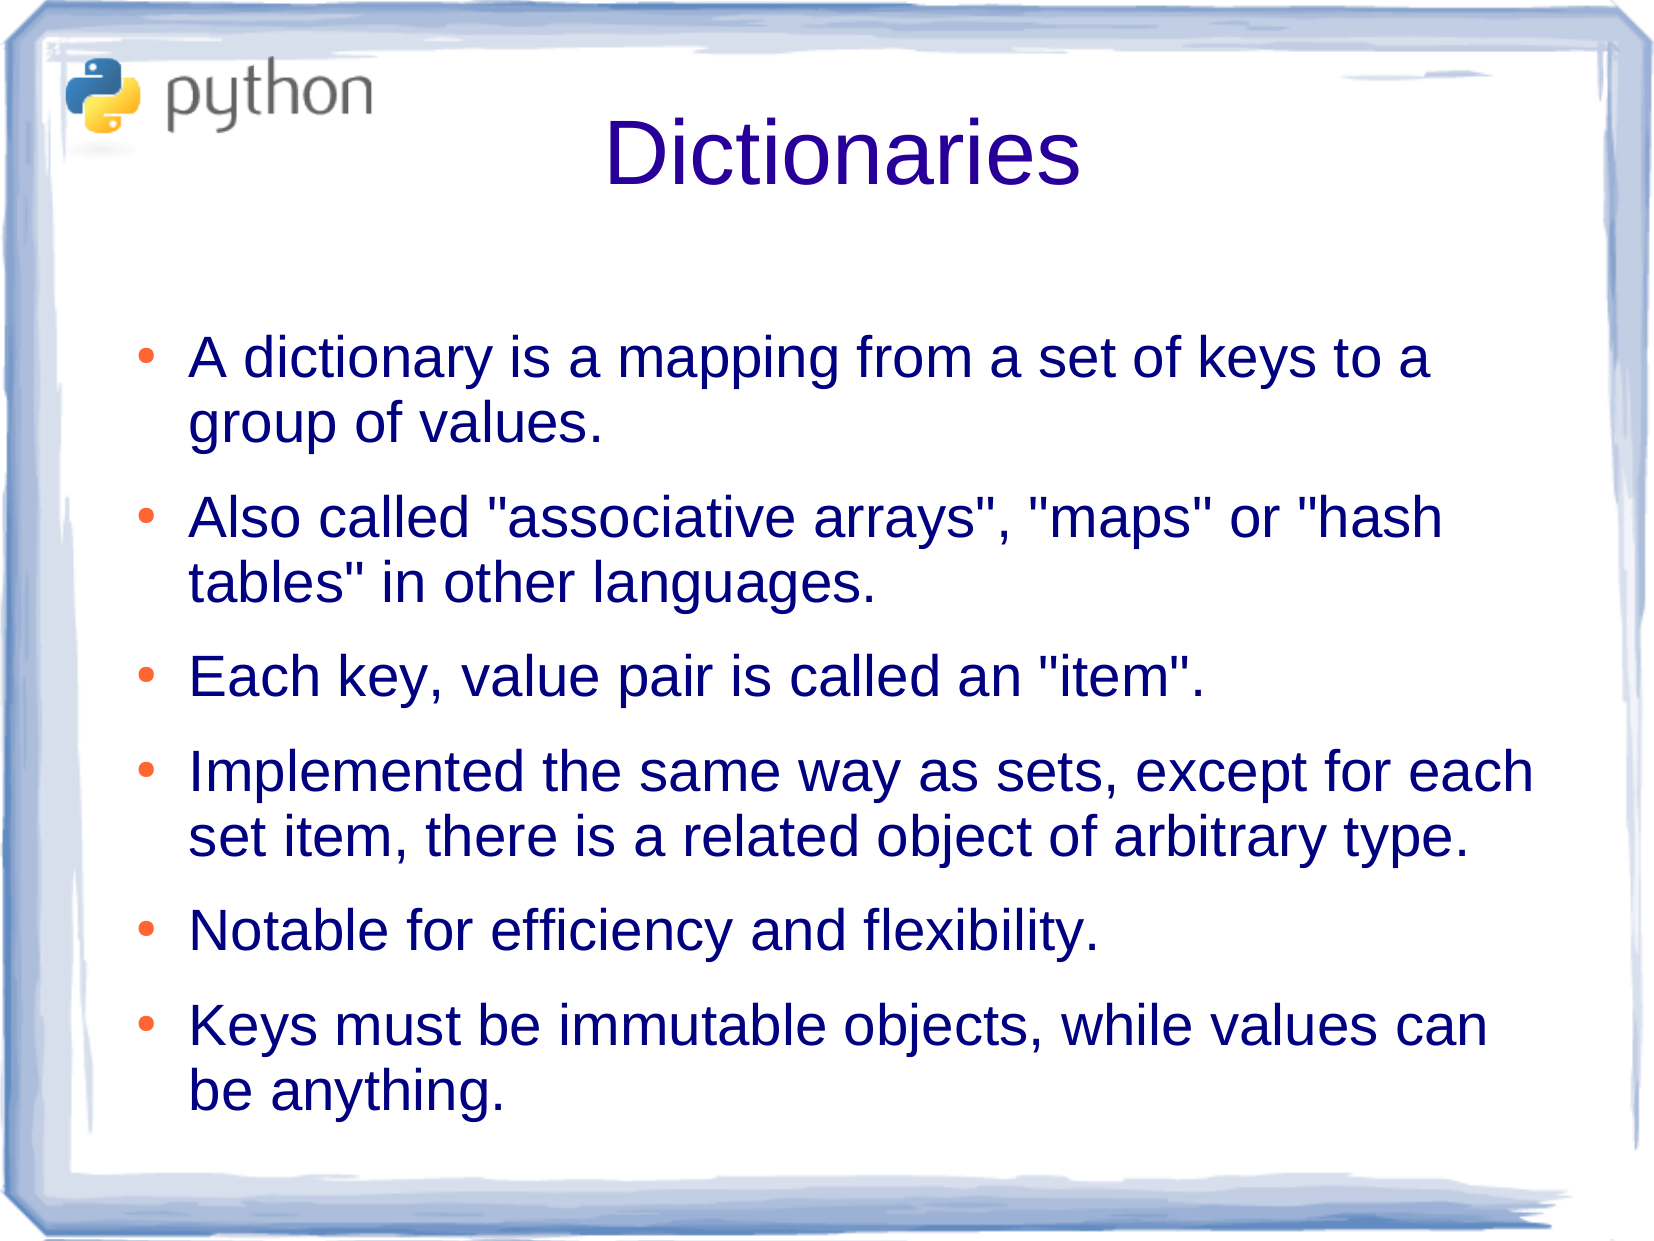

# Dictionaries
A dictionary is a mapping from a set of keys to a group of values.
Also called "associative arrays", "maps" or "hash tables" in other languages.
Each key, value pair is called an "item".
Implemented the same way as sets, except for each set item, there is a related object of arbitrary type.
Notable for efficiency and flexibility.
Keys must be immutable objects, while values can be anything.